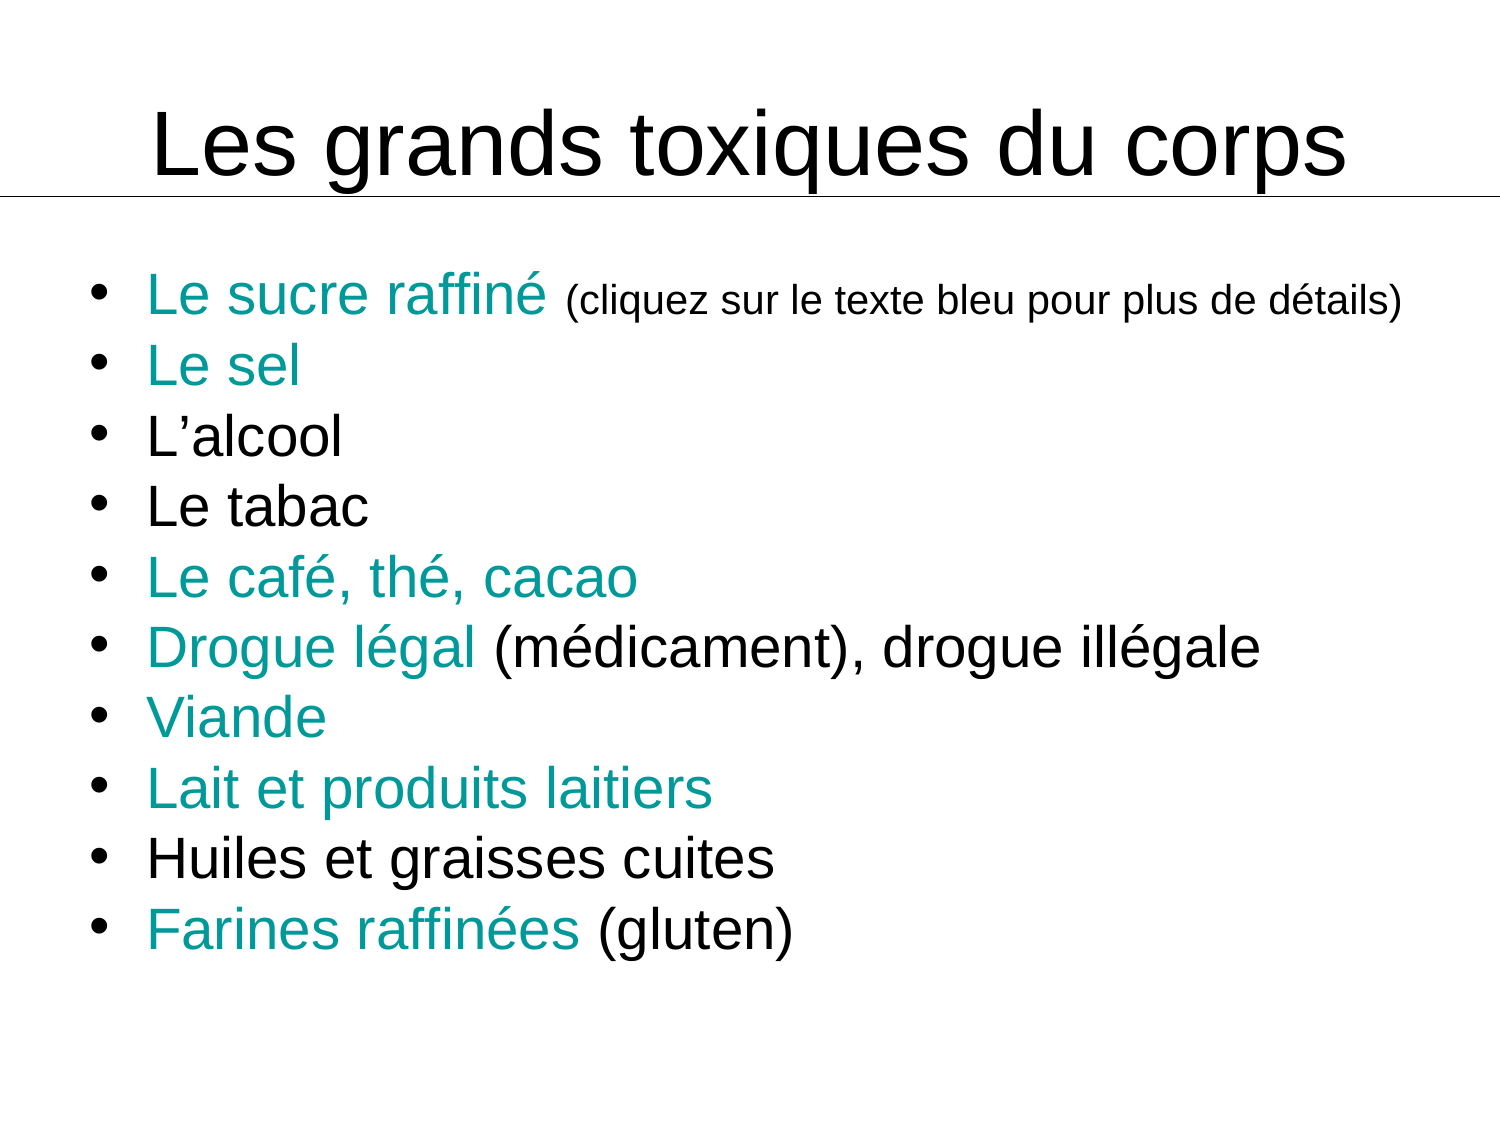

# Les grands toxiques du corps
Le sucre raffiné (cliquez sur le texte bleu pour plus de détails)
Le sel
L’alcool
Le tabac
Le café, thé, cacao
Drogue légal (médicament), drogue illégale
Viande
Lait et produits laitiers
Huiles et graisses cuites
Farines raffinées (gluten)